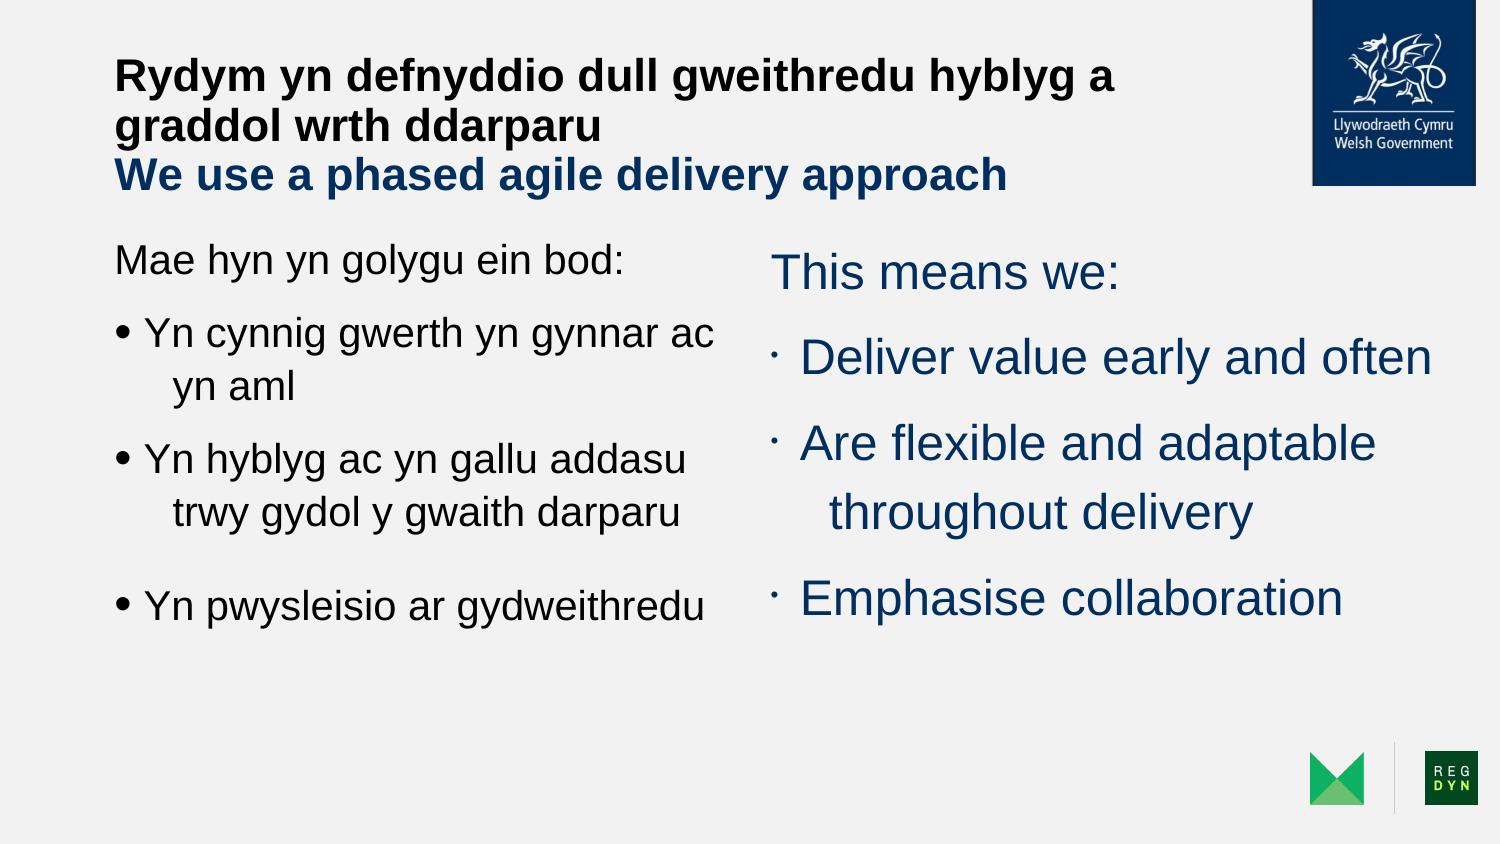

Rydym yn defnyddio dull gweithredu hyblyg a
graddol wrth ddarparu
We use a phased agile delivery approach
Mae hyn yn golygu ein bod:
Yn cynnig gwerth yn gynnar ac yn aml
Yn hyblyg ac yn gallu addasu trwy gydol y gwaith darparu
Yn pwysleisio ar gydweithredu
# This means we:
Deliver value early and often
Are flexible and adaptable throughout delivery
Emphasise collaboration